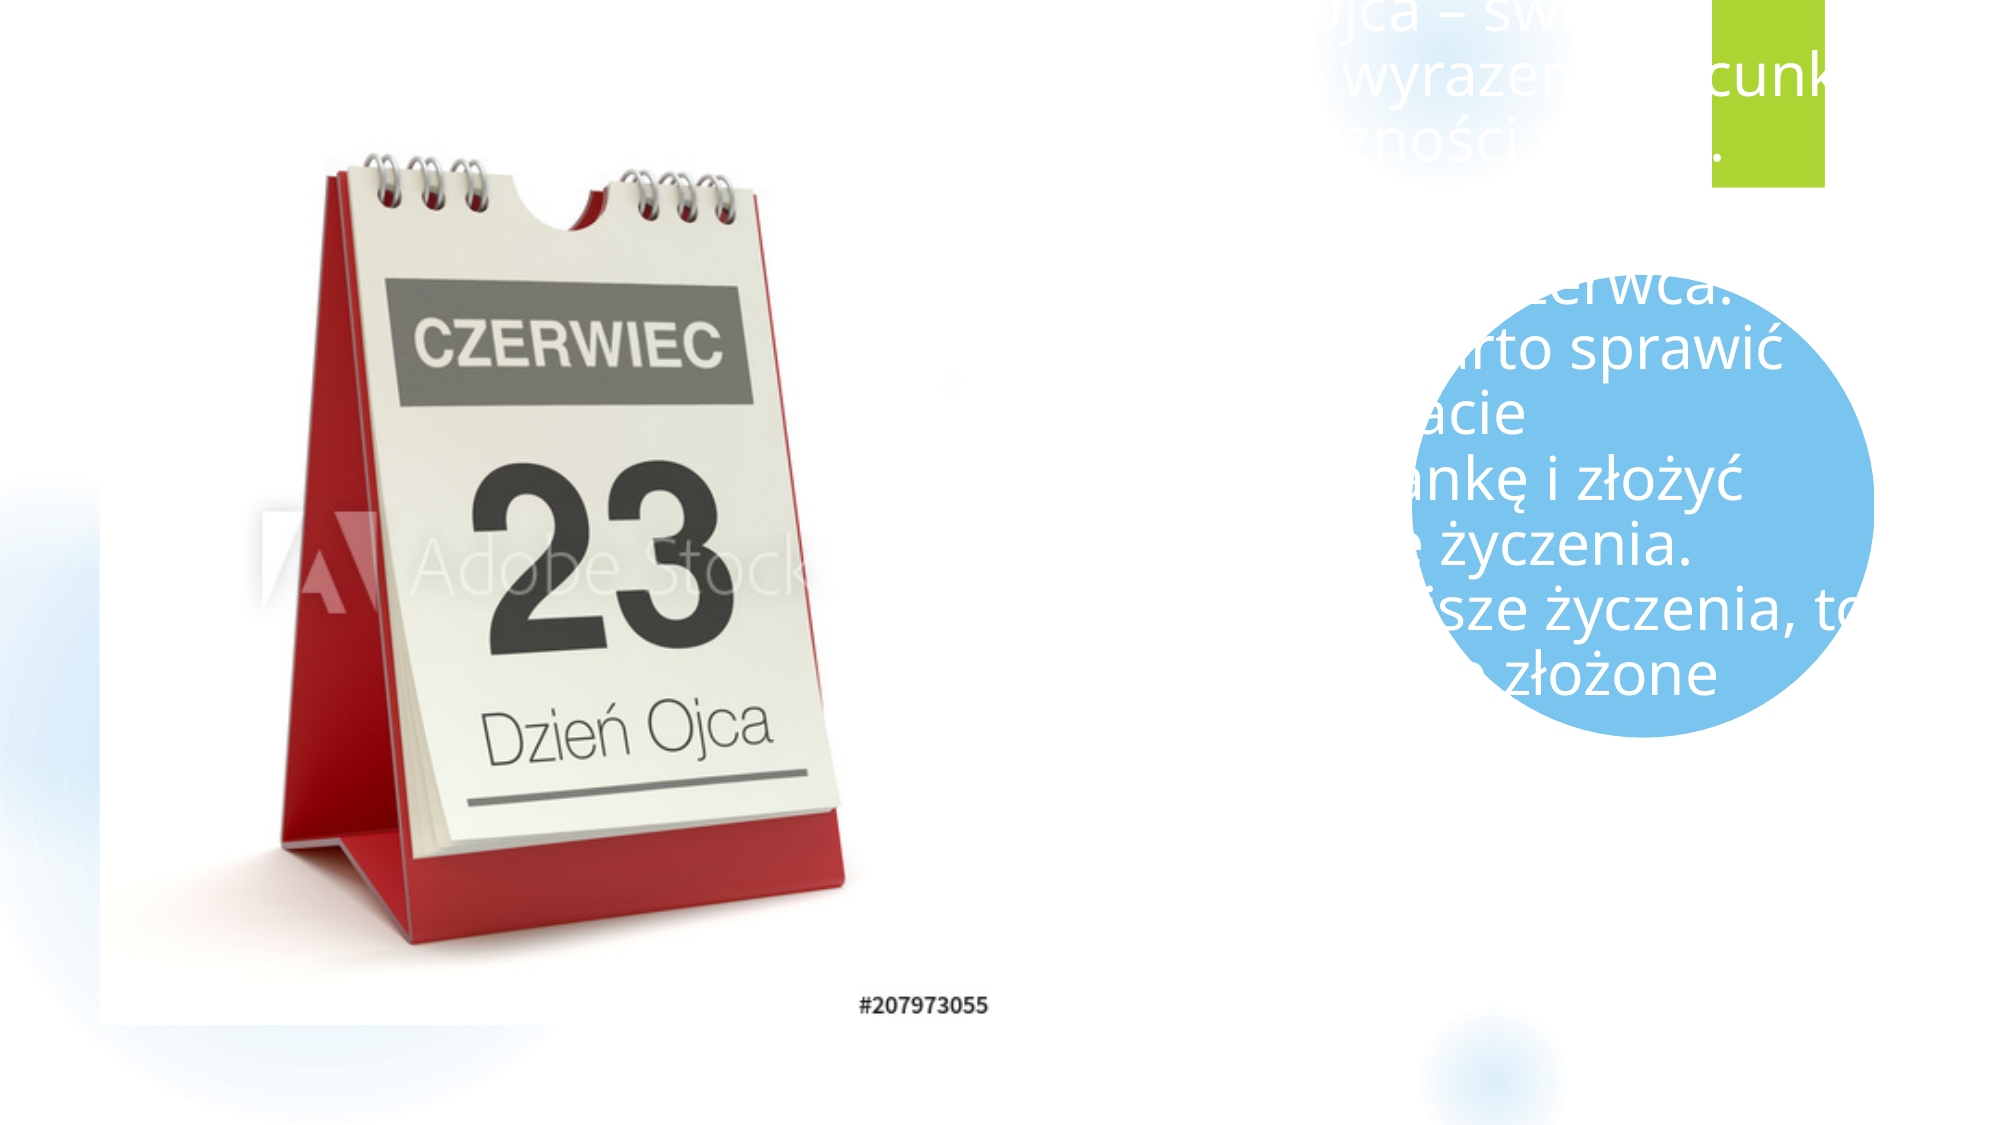

Dzień Ojca – święto będące wyrazem szacunku i wdzięczności ojcom.
W Polsce obchodzone jest corocznie 23 czerwca. W tym dniu warto sprawić swojemu tacie niespodziankę i złożyć oryginalne życzenia. Najpiękniejsze życzenia, to oczywiście te złożone osobiście.